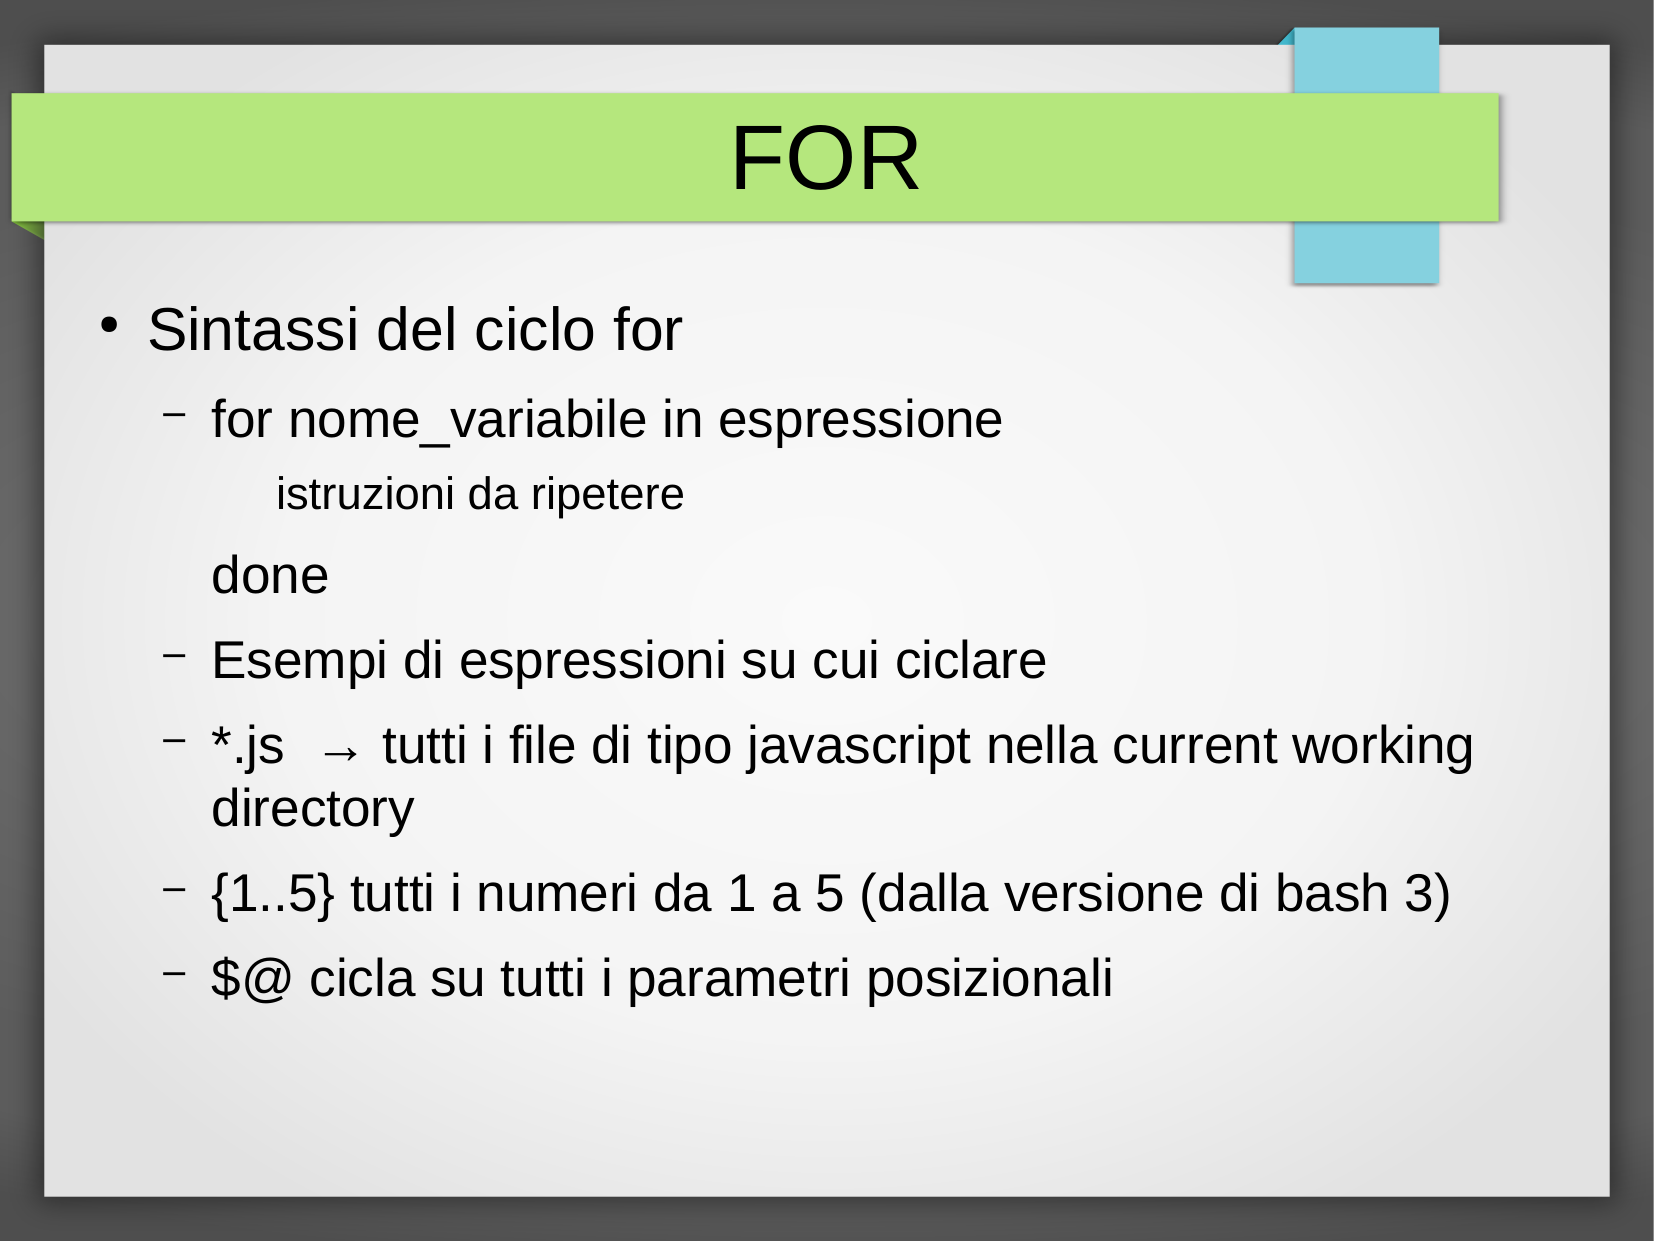

# FOR
Sintassi del ciclo for
for nome_variabile in espressione
istruzioni da ripetere
done
Esempi di espressioni su cui ciclare
*.js → tutti i file di tipo javascript nella current working directory
{1..5} tutti i numeri da 1 a 5 (dalla versione di bash 3)
$@ cicla su tutti i parametri posizionali